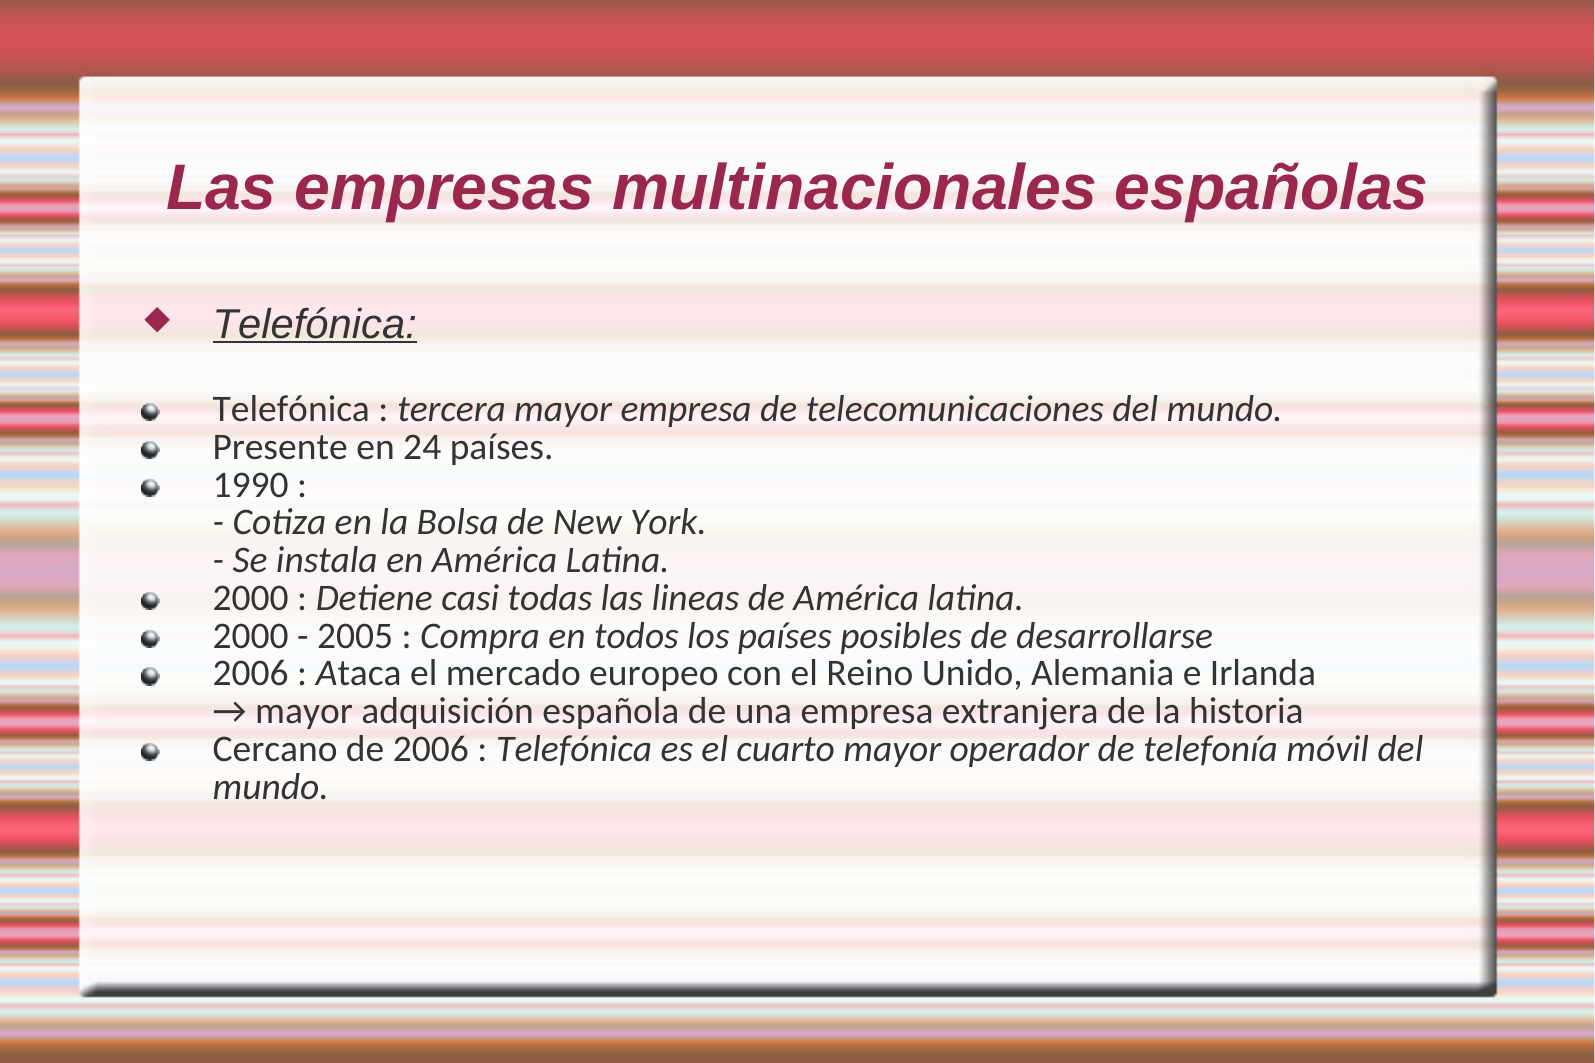

# Las empresas multinacionales españolas
Telefónica:
Telefónica : tercera mayor empresa de telecomunicaciones del mundo.
Presente en 24 países.
1990 :
- Cotiza en la Bolsa de New York.
- Se instala en América Latina.
2000 : Detiene casi todas las lineas de América latina.
2000 - 2005 : Compra en todos los países posibles de desarrollarse
2006 : Ataca el mercado europeo con el Reino Unido, Alemania e Irlanda
→ mayor adquisición española de una empresa extranjera de la historia
Cercano de 2006 : Telefónica es el cuarto mayor operador de telefonía móvil del mundo.